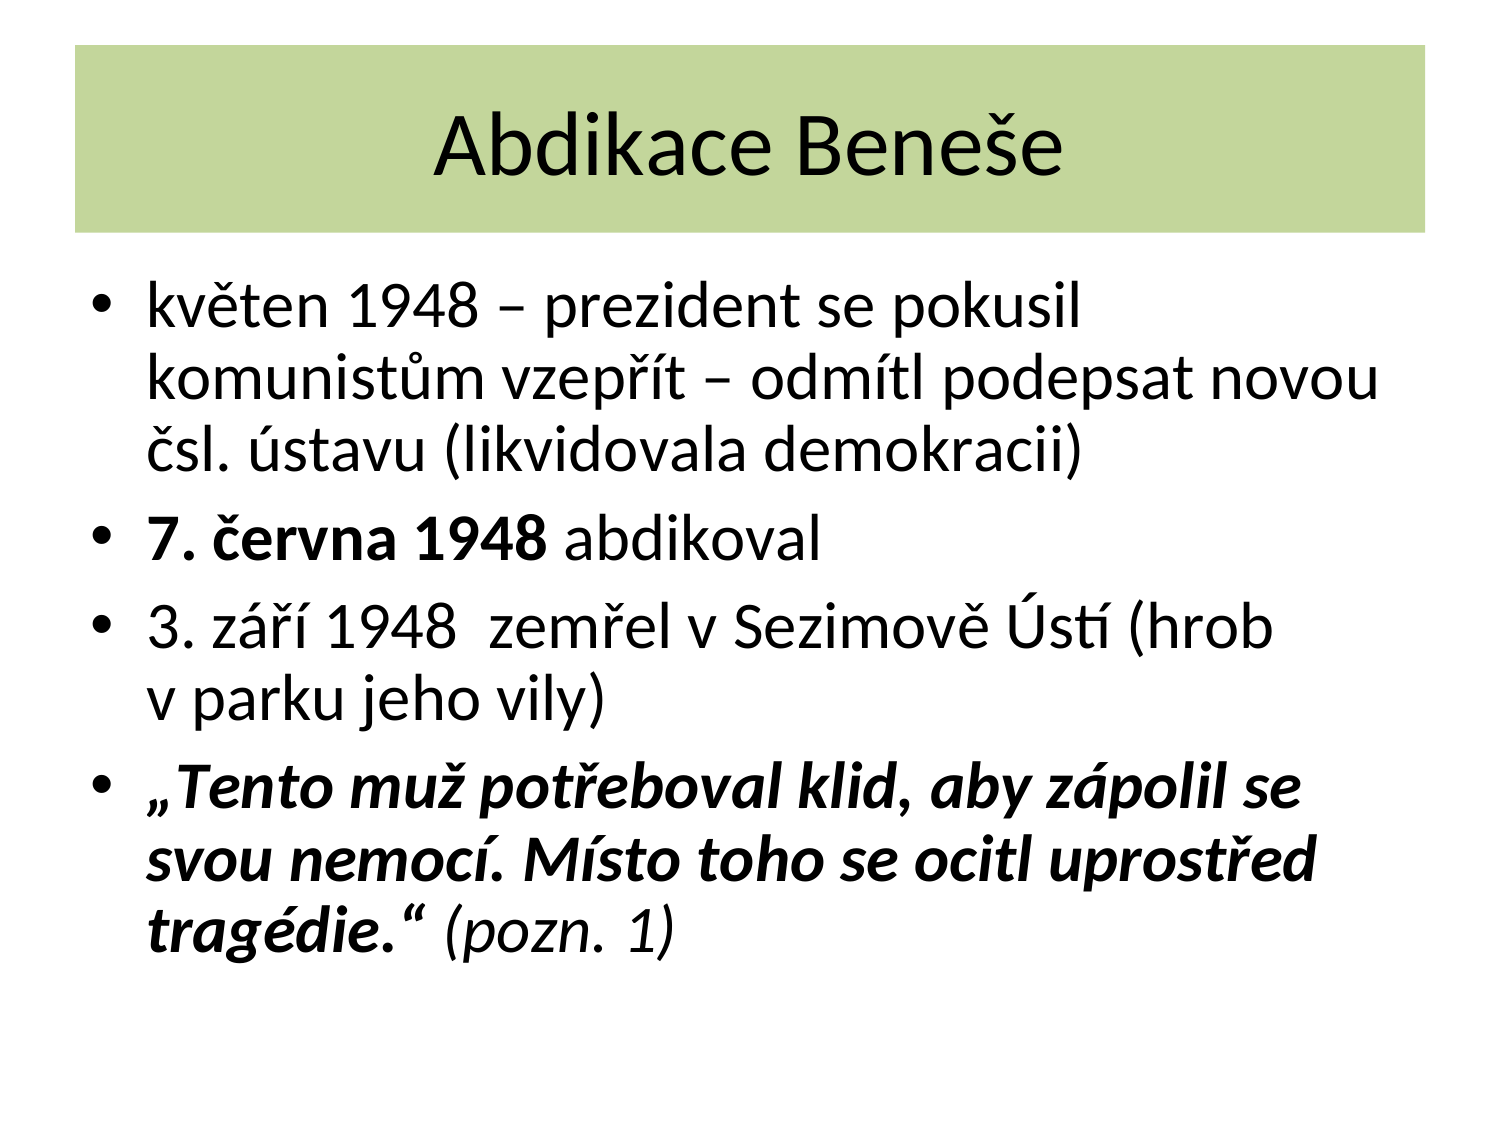

# Abdikace Beneše
květen 1948 – prezident se pokusil komunistům vzepřít – odmítl podepsat novou čsl. ústavu (likvidovala demokracii)
7. června 1948 abdikoval
3. září 1948 zemřel v Sezimově Ústí (hrob v parku jeho vily)
„Tento muž potřeboval klid, aby zápolil se svou nemocí. Místo toho se ocitl uprostřed tragédie.“ (pozn. 1)